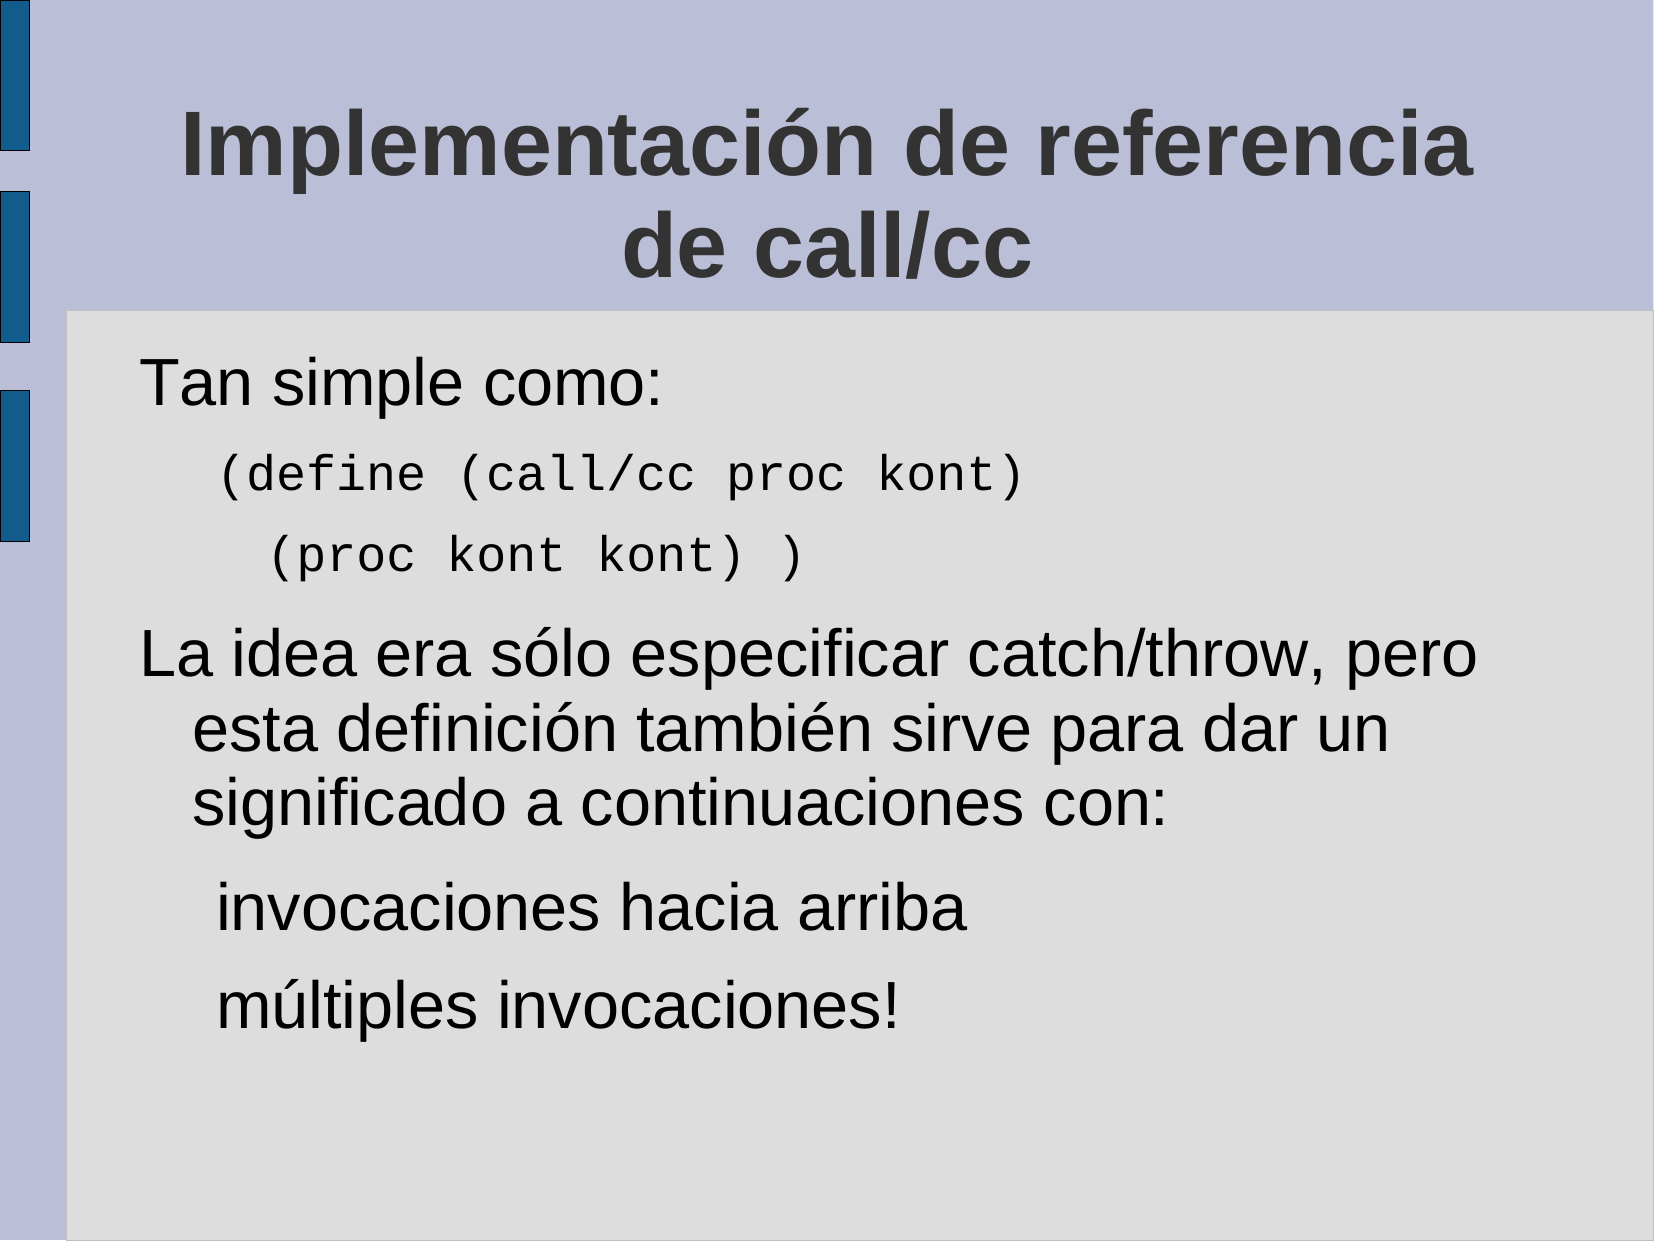

# Implementación de referencia de call/cc
Tan simple como:
(define (call/cc proc kont)
 	(proc kont kont) )
La idea era sólo especificar catch/throw, pero esta definición también sirve para dar un significado a continuaciones con:
invocaciones hacia arriba
múltiples invocaciones!